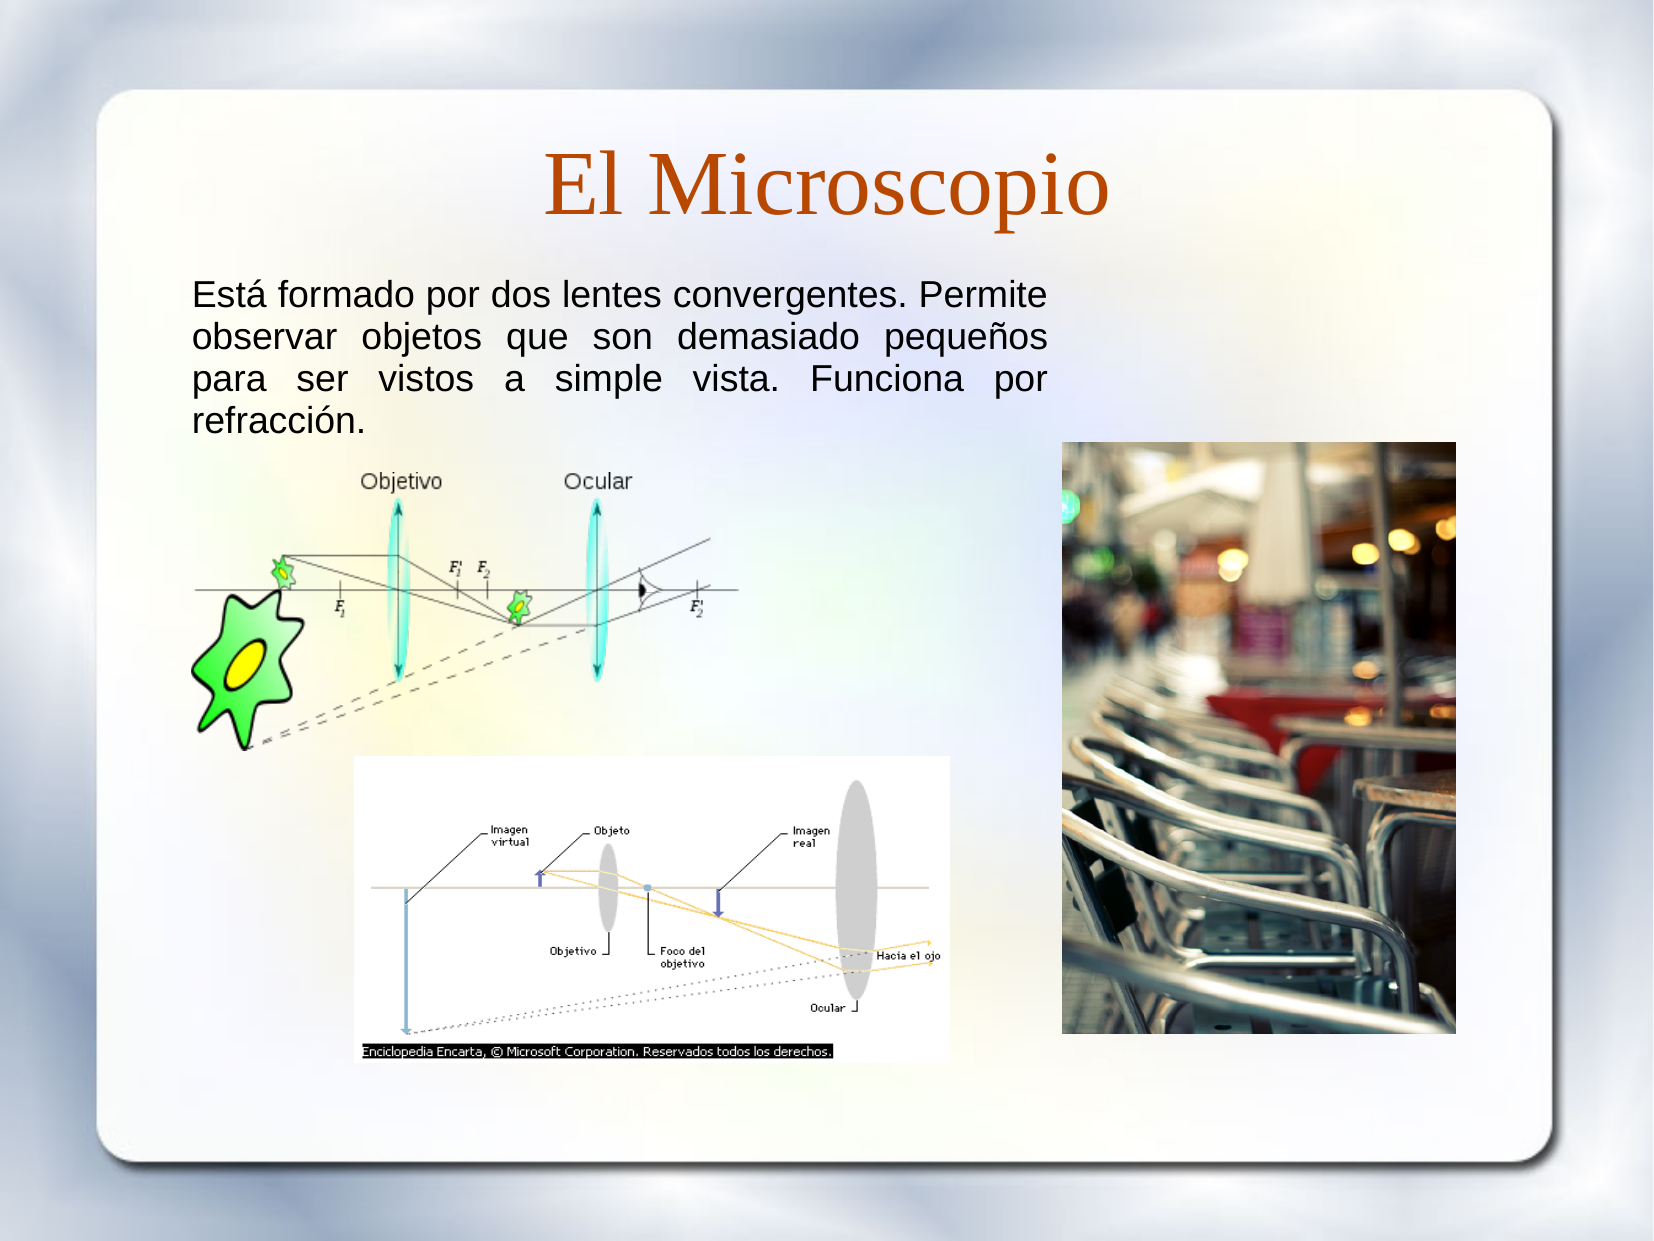

# El Microscopio
Está formado por dos lentes convergentes. Permite observar objetos que son demasiado pequeños para ser vistos a simple vista. Funciona por refracción.